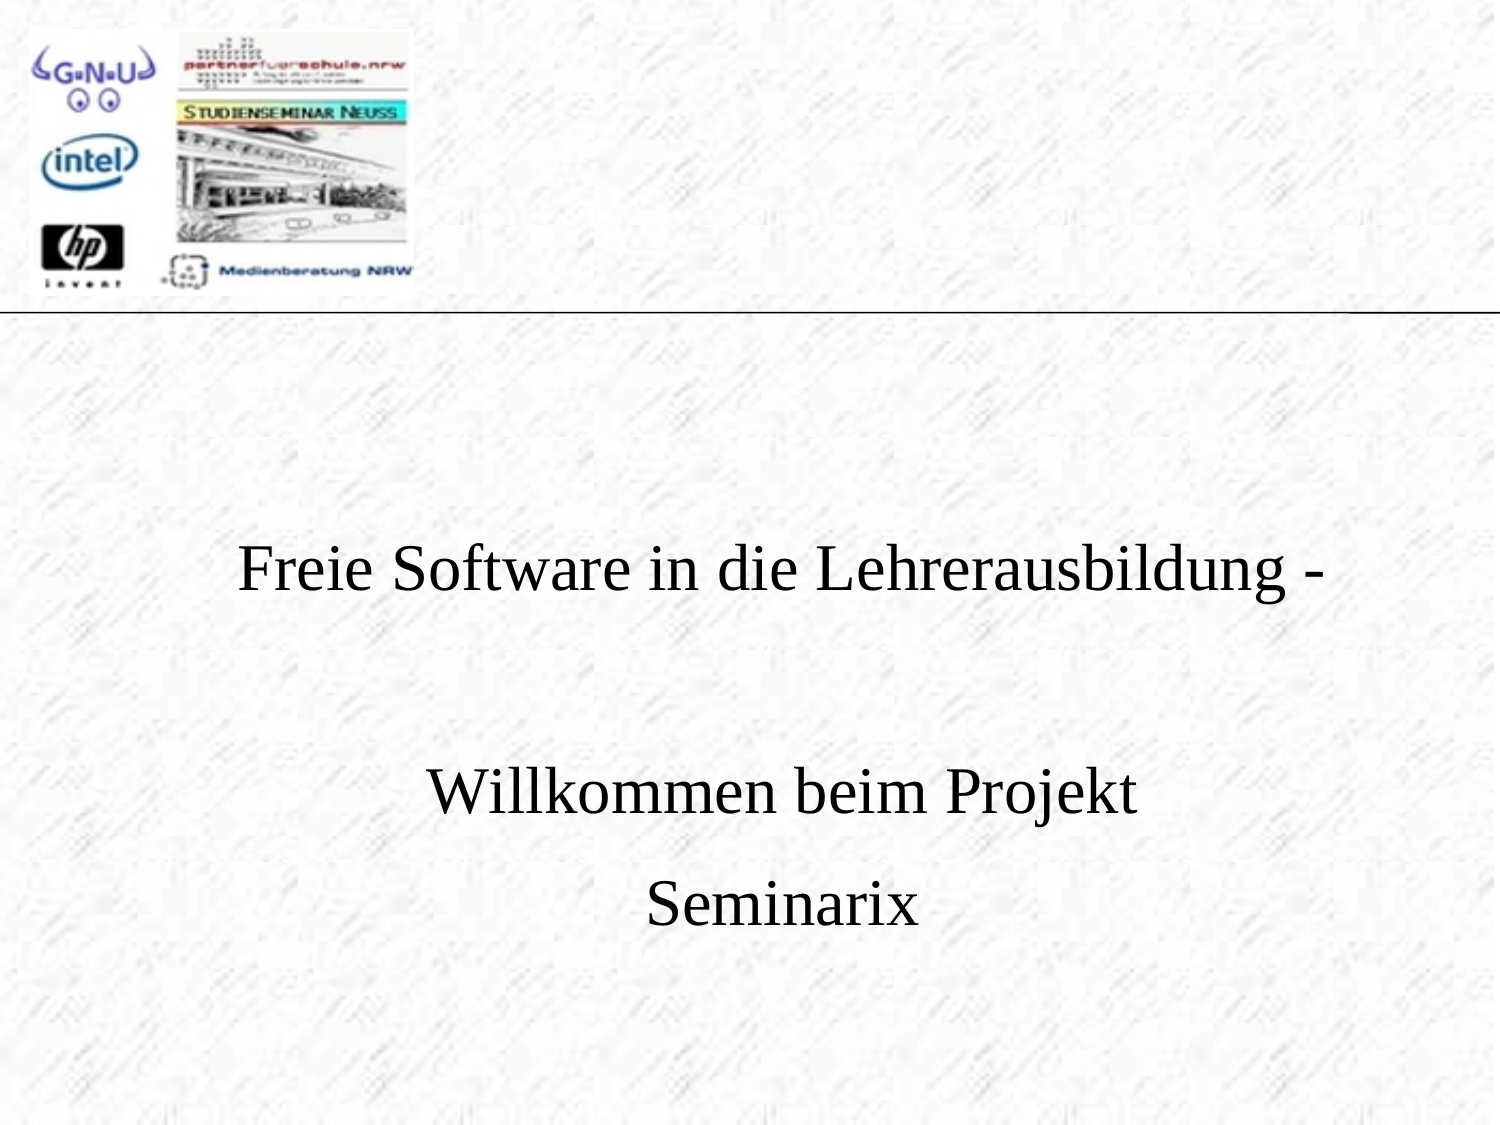

Freie Software in die Lehrerausbildung -
Willkommen beim Projekt
Seminarix